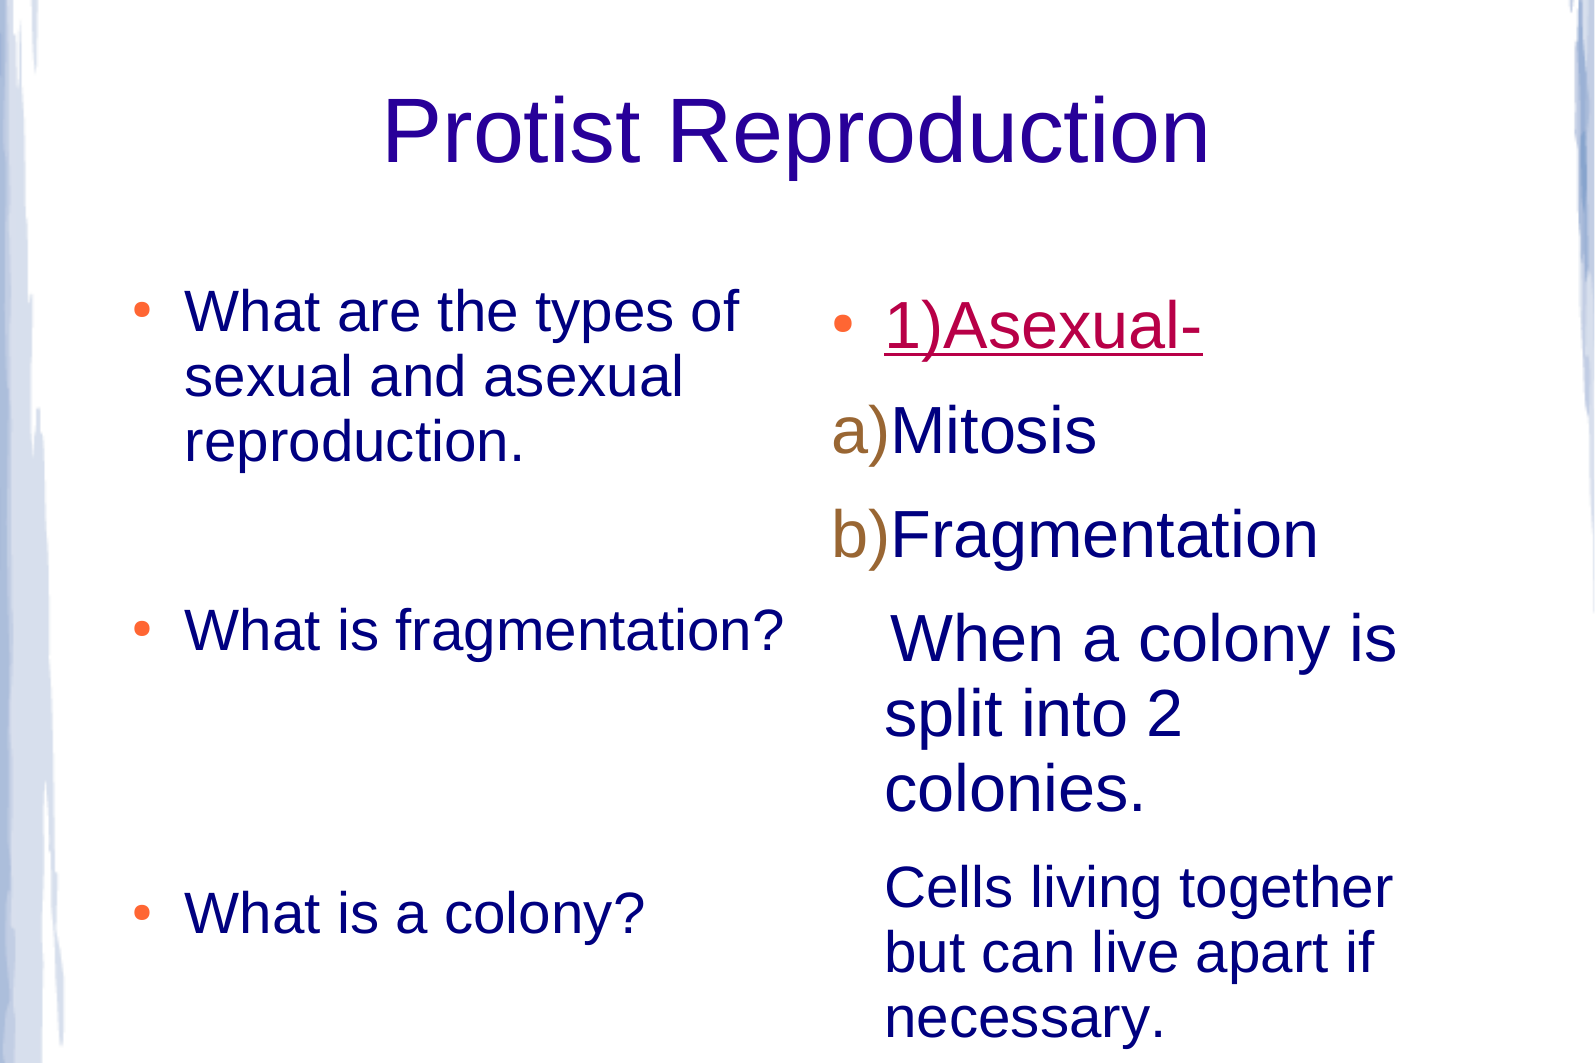

# Protist Reproduction
What are the types of sexual and asexual reproduction.
What is fragmentation?
What is a colony?
1)Asexual-
Mitosis
Fragmentation
When a colony is split into 2 colonies.
Cells living together but can live apart if necessary.